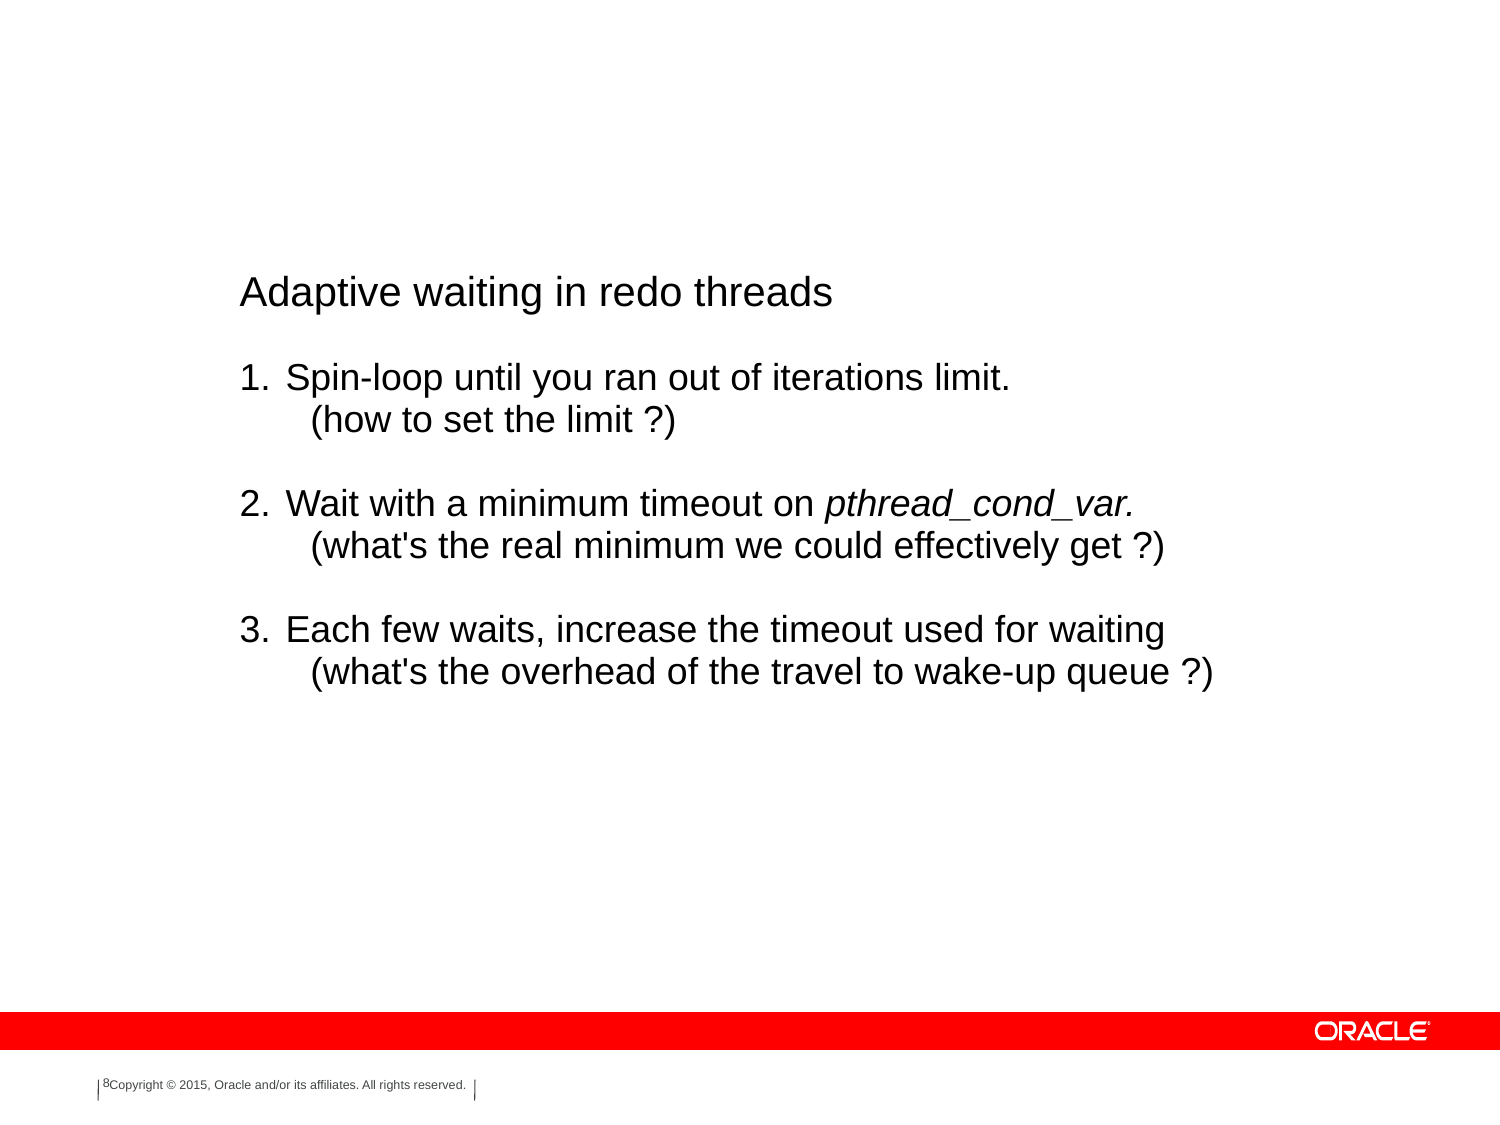

Adaptive waiting in redo threads
 Spin-loop until you ran out of iterations limit.
(how to set the limit ?)
 Wait with a minimum timeout on pthread_cond_var.
(what's the real minimum we could effectively get ?)
 Each few waits, increase the timeout used for waiting
(what's the overhead of the travel to wake-up queue ?)